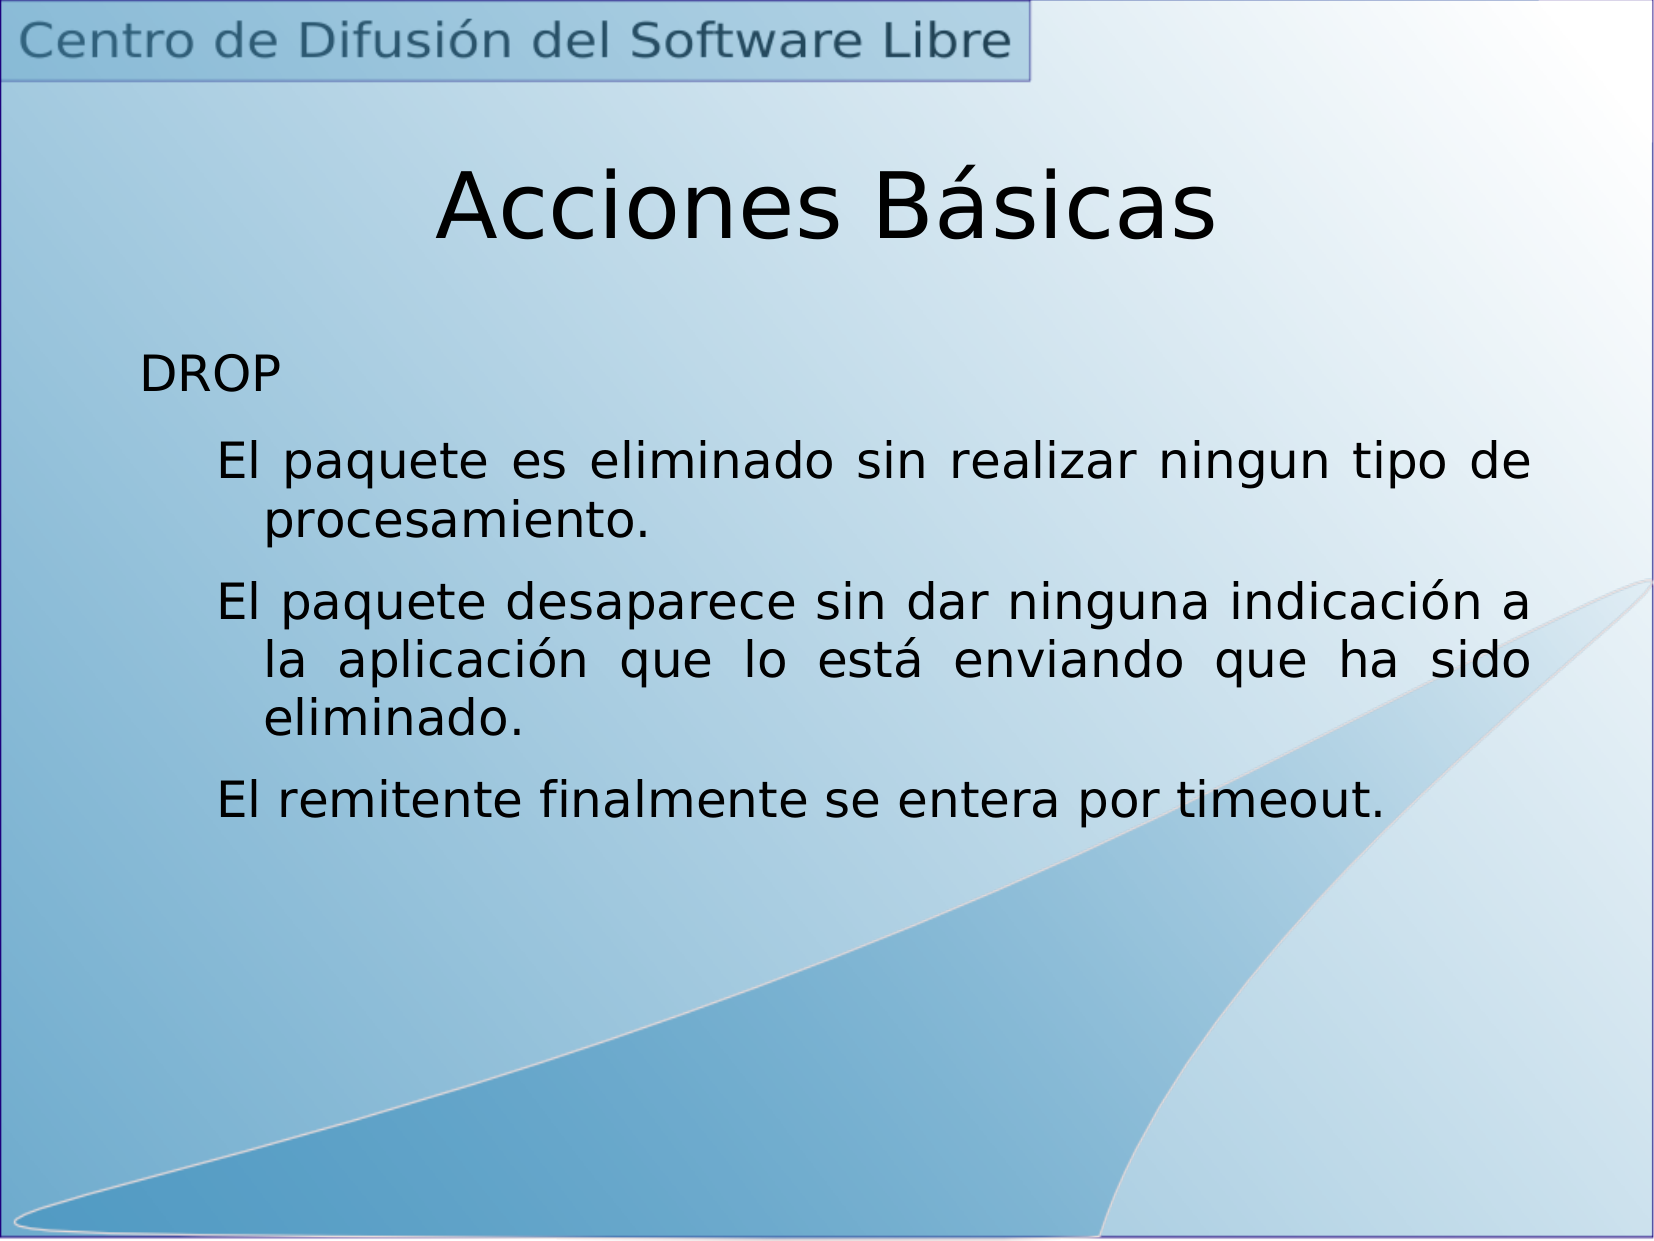

# Acciones Básicas
DROP
El paquete es eliminado sin realizar ningun tipo de procesamiento.
El paquete desaparece sin dar ninguna indicación a la aplicación que lo está enviando que ha sido eliminado.
El remitente finalmente se entera por timeout.